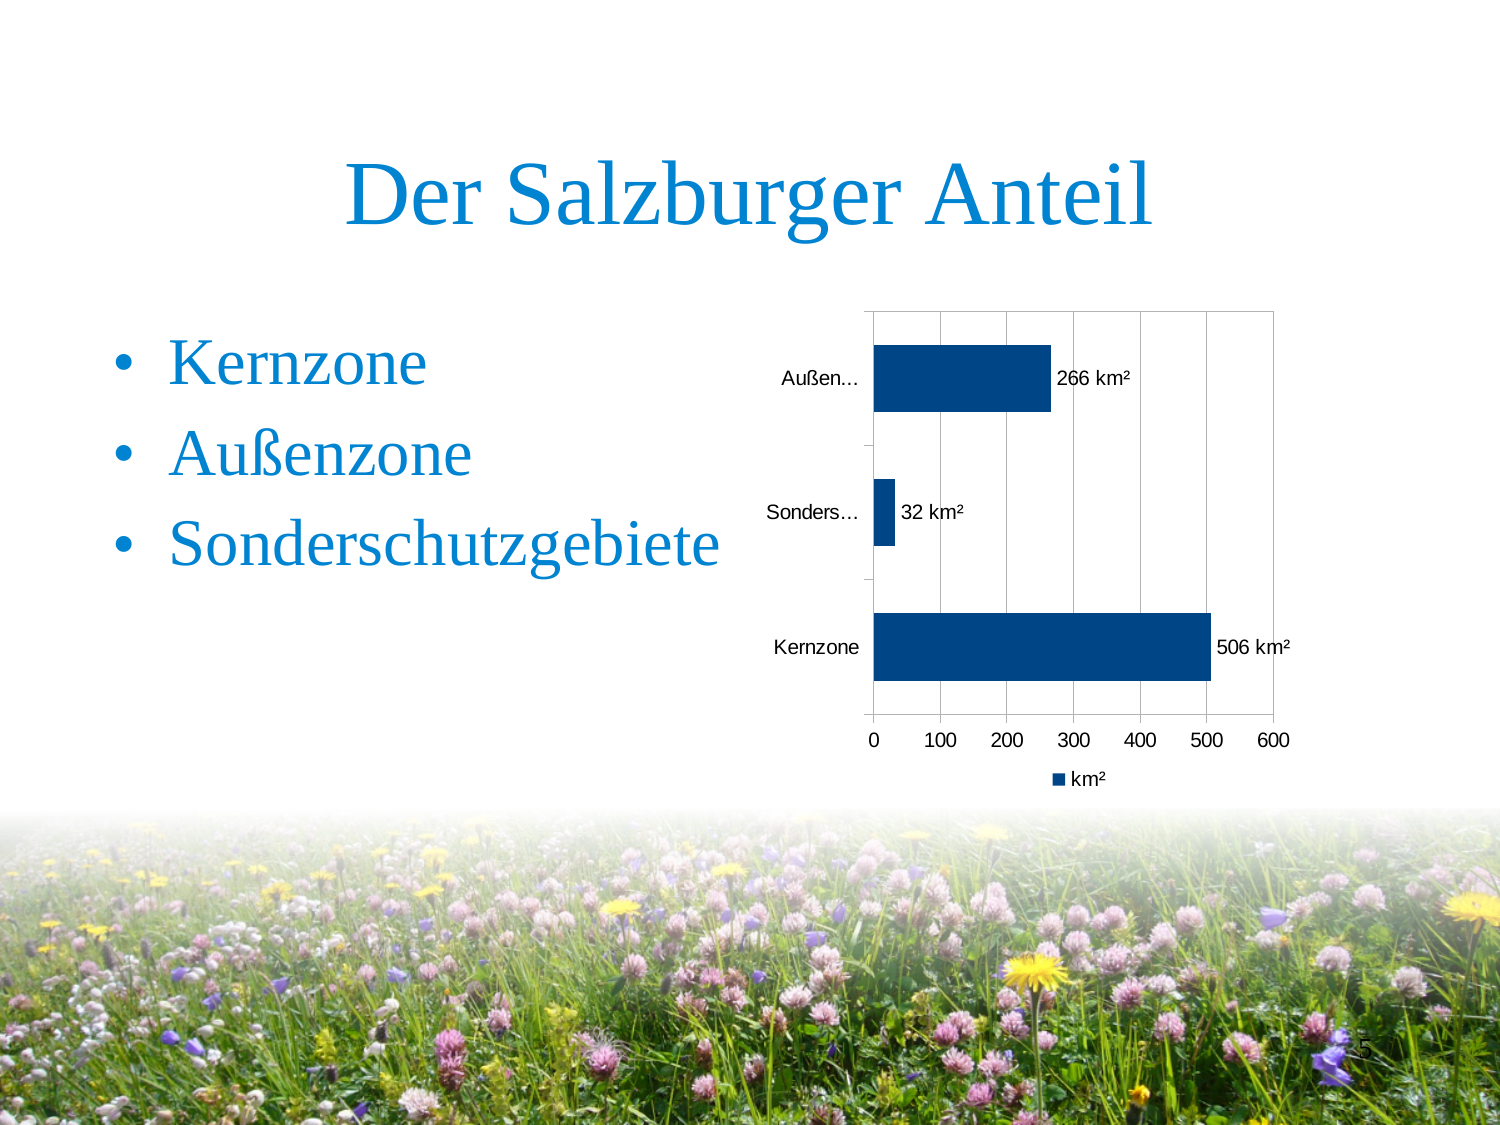

# Der Salzburger Anteil
### Chart
| Category | km² |
|---|---|
| Kernzone | 506.0 |
| Sonderschutzgebiete | 32.0 |
| Außenzone | 266.0 |Kernzone
Außenzone
Sonderschutzgebiete
5